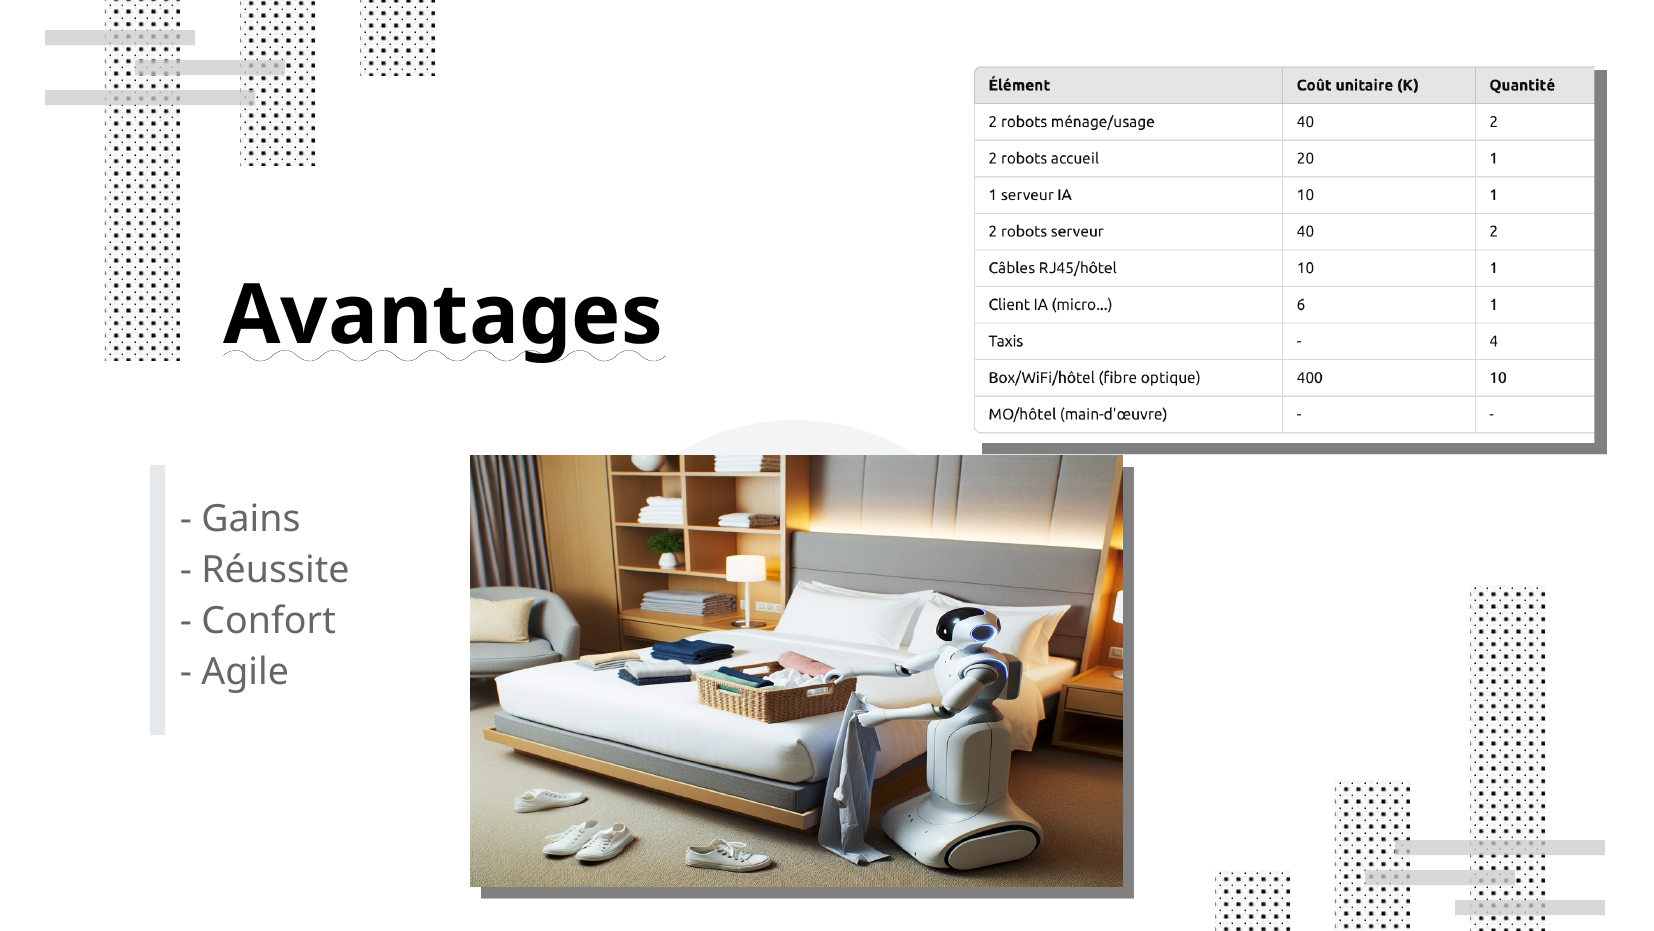

Avantages
- Gains
- Réussite
- Confort
- Agile